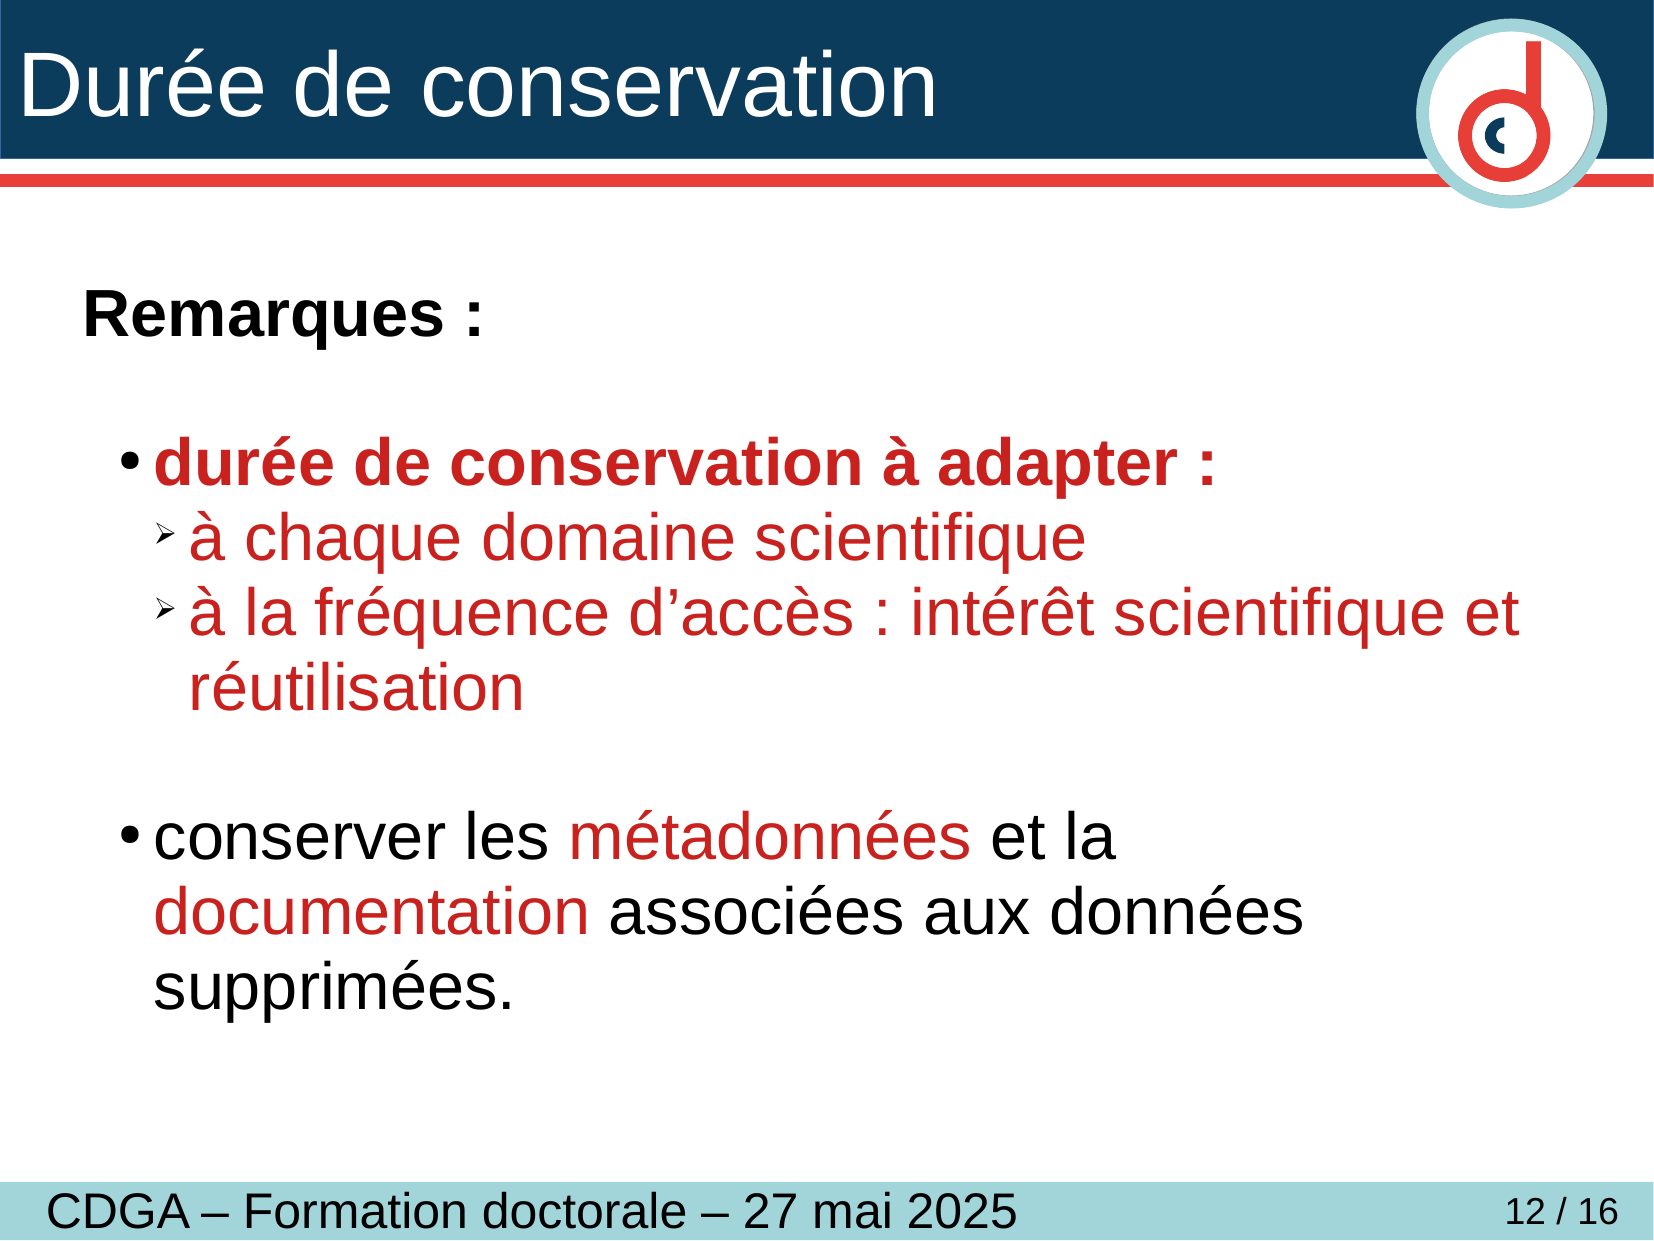

# Durée de conservation
Remarques :
durée de conservation à adapter :
à chaque domaine scientifique
à la fréquence d’accès : intérêt scientifique et réutilisation
conserver les métadonnées et la documentation associées aux données supprimées.